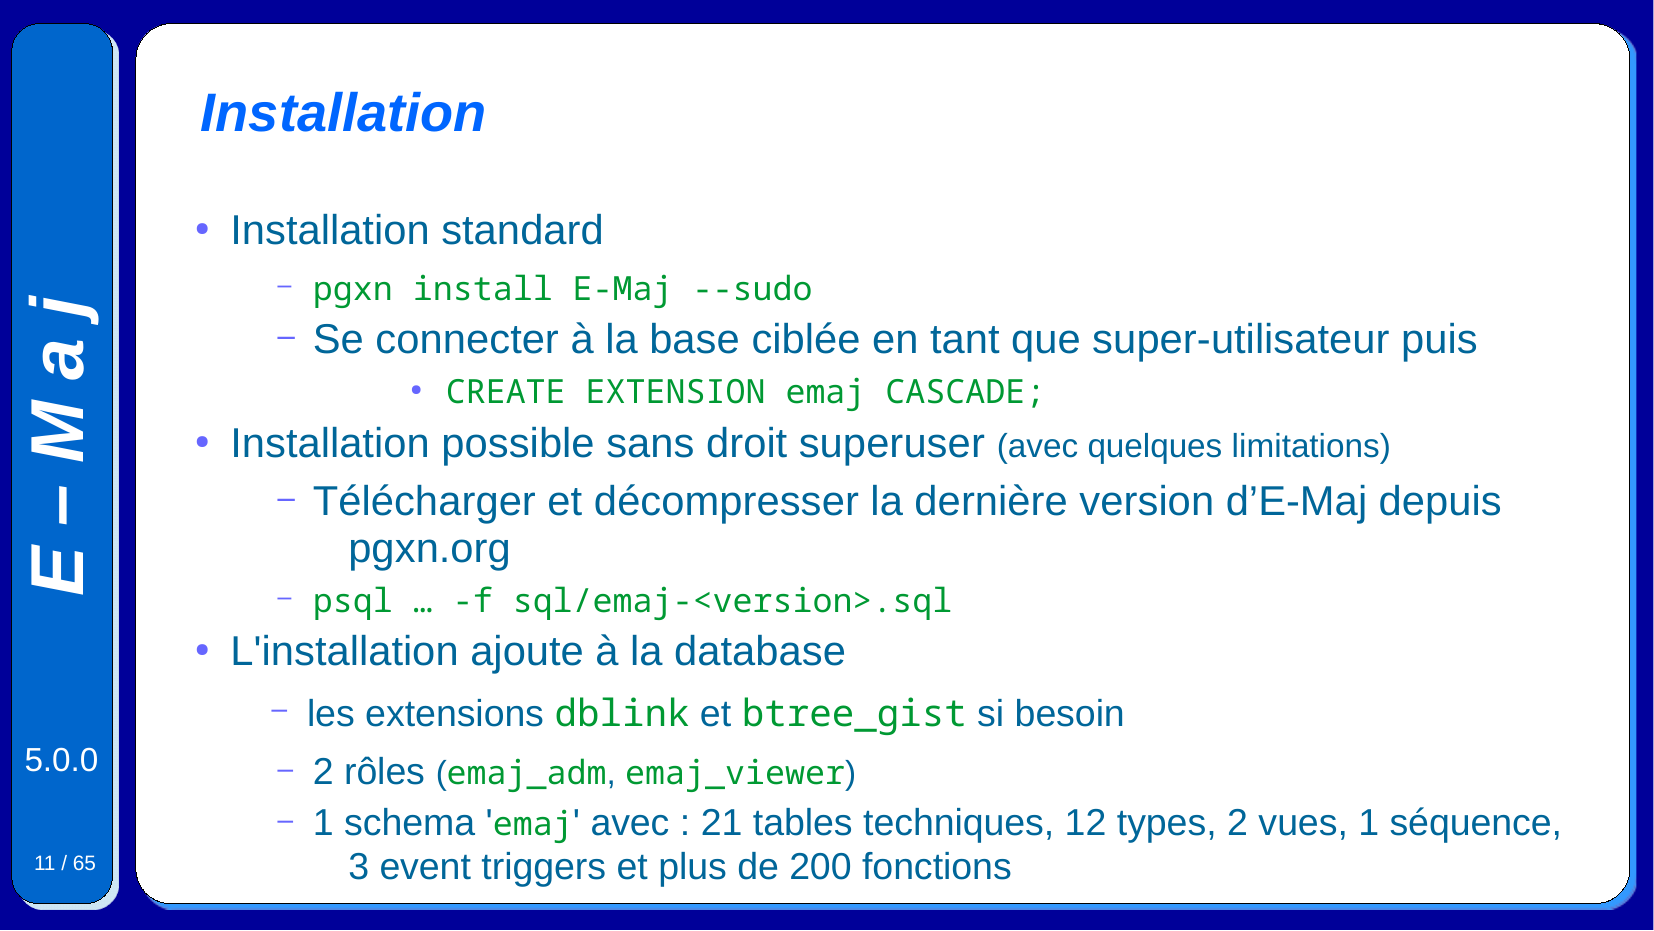

# Installation
Installation standard
pgxn install E-Maj --sudo
Se connecter à la base ciblée en tant que super-utilisateur puis
CREATE EXTENSION emaj CASCADE;
Installation possible sans droit superuser (avec quelques limitations)
Télécharger et décompresser la dernière version d’E-Maj depuis pgxn.org
psql … -f sql/emaj-<version>.sql
L'installation ajoute à la database
les extensions dblink et btree_gist si besoin
2 rôles (emaj_adm, emaj_viewer)
1 schema 'emaj' avec : 21 tables techniques, 12 types, 2 vues, 1 séquence, 3 event triggers et plus de 200 fonctions